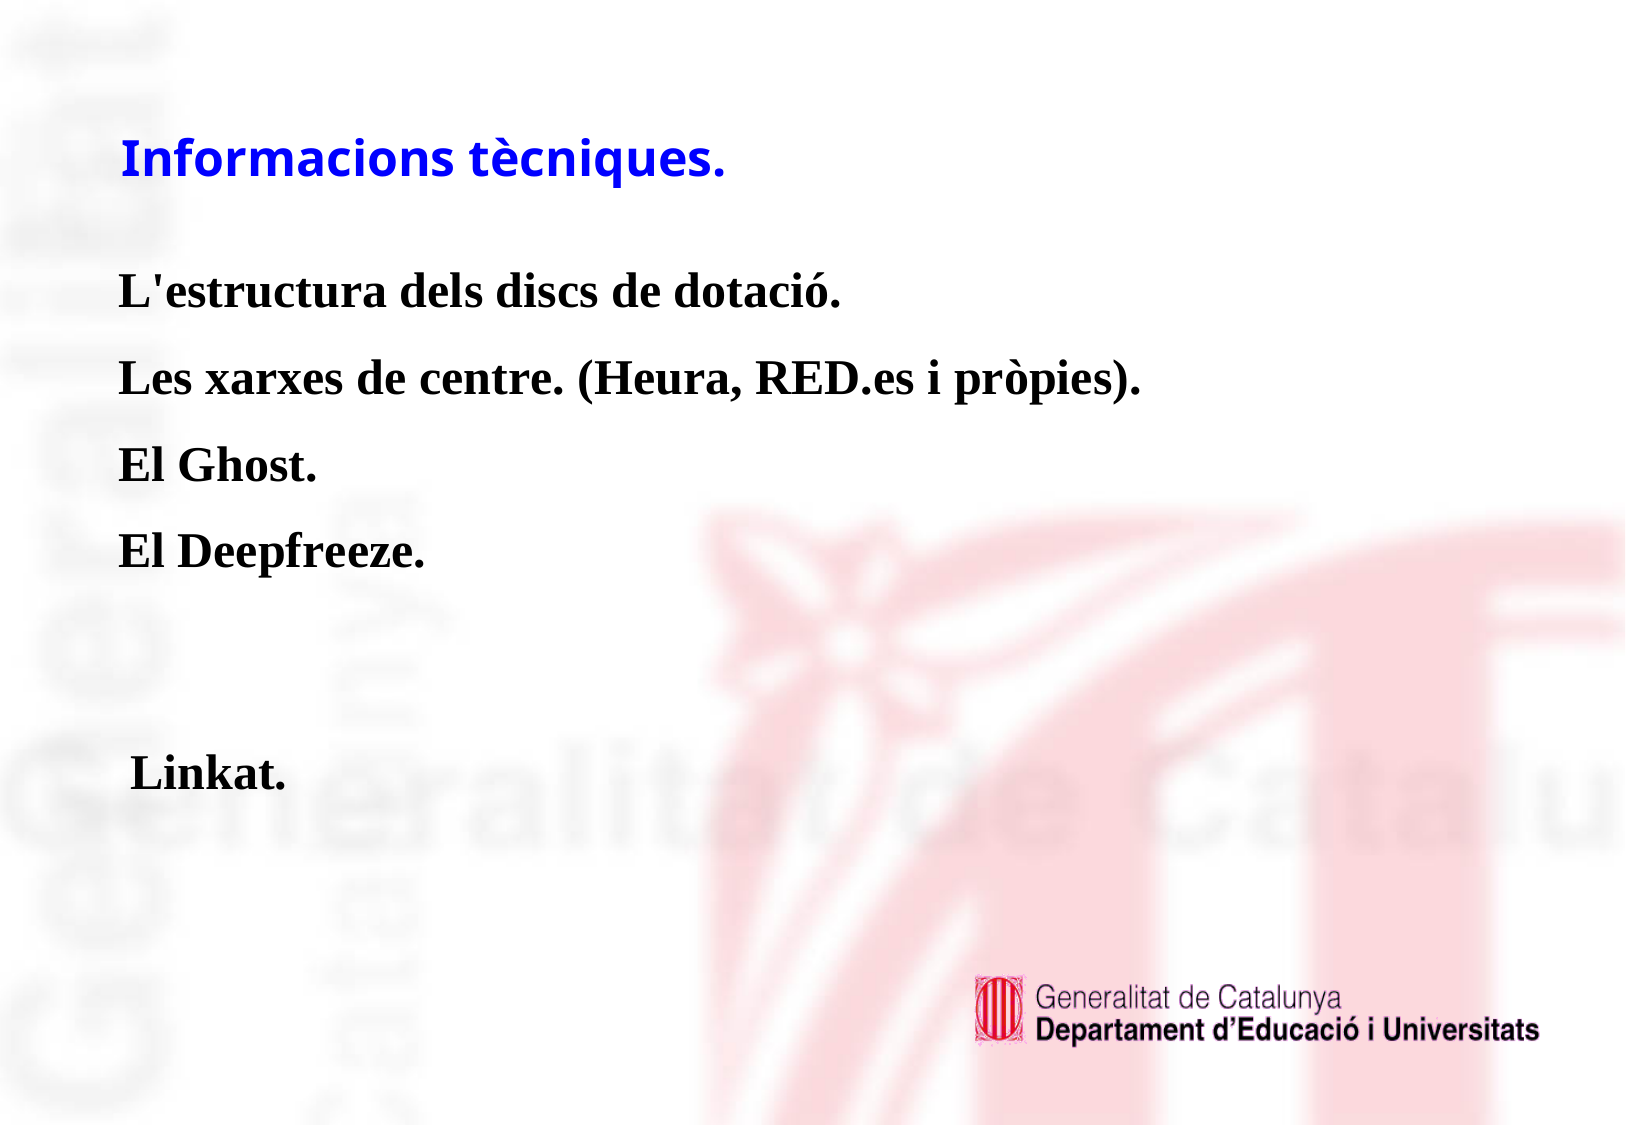

# Informacions tècniques.
L'estructura dels discs de dotació.
Les xarxes de centre. (Heura, RED.es i pròpies).
El Ghost.
El Deepfreeze.
 Linkat.